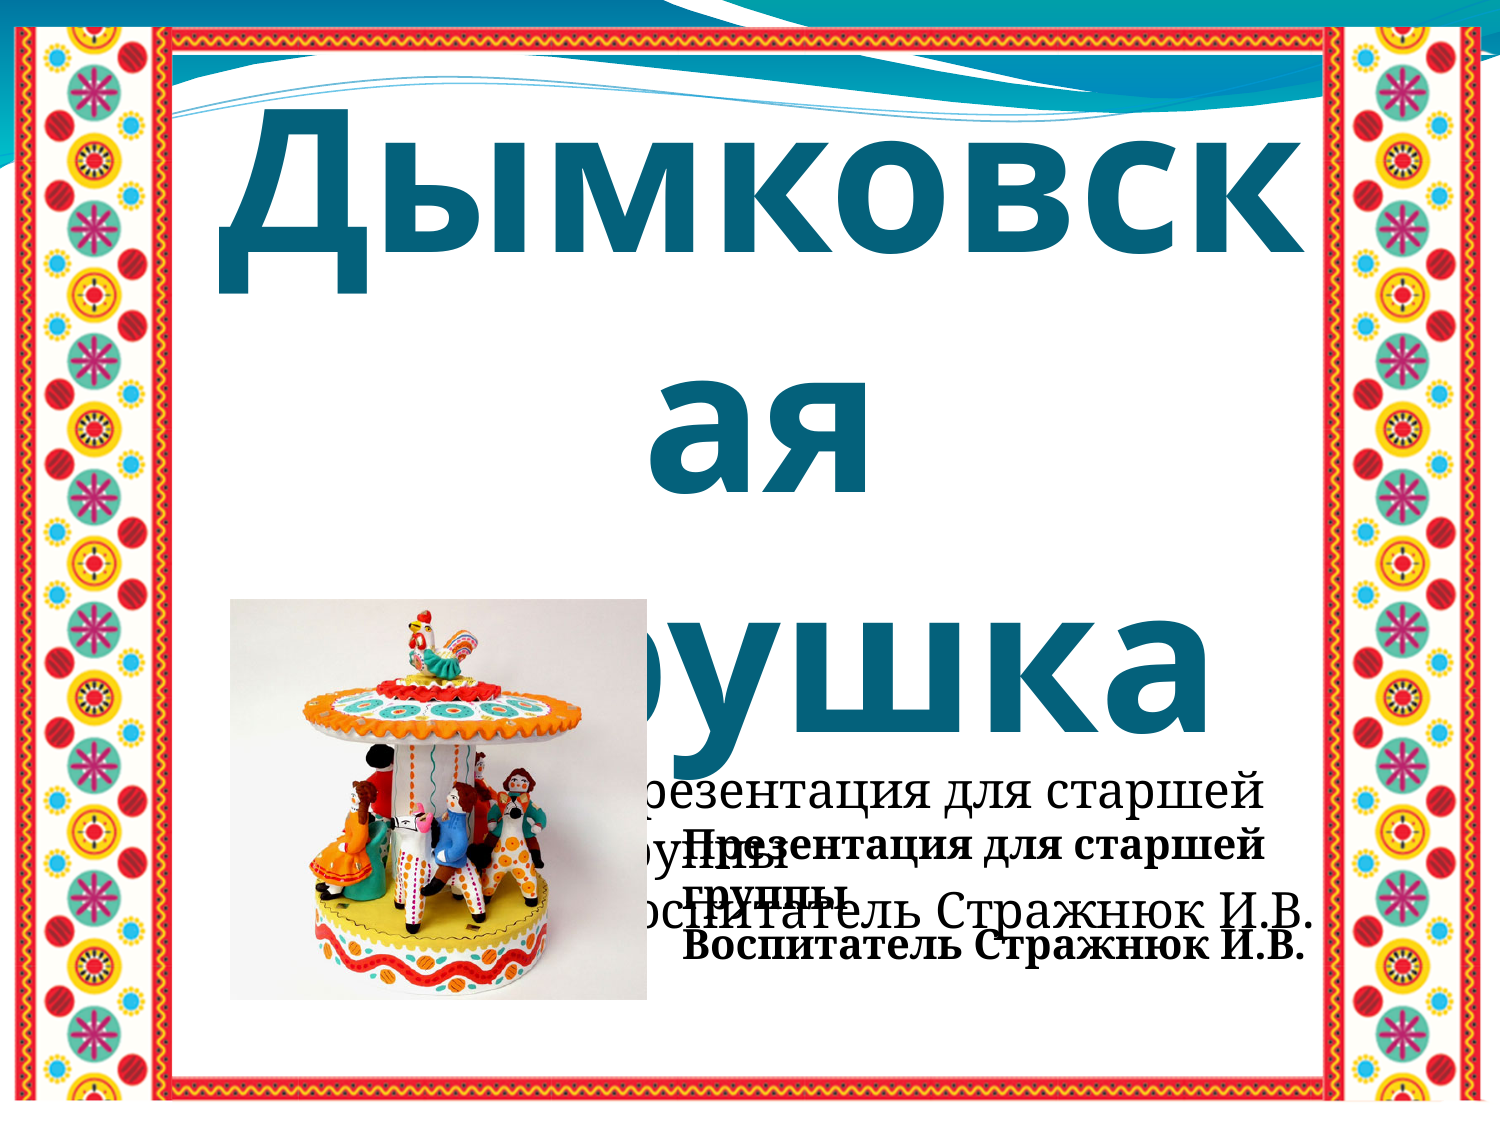

# Дымковская игрушка
Презентация для старшей группы
Воспитатель Стражнюк И.В.
Презентация для старшей группы
Воспитатель Стражнюк И.В.